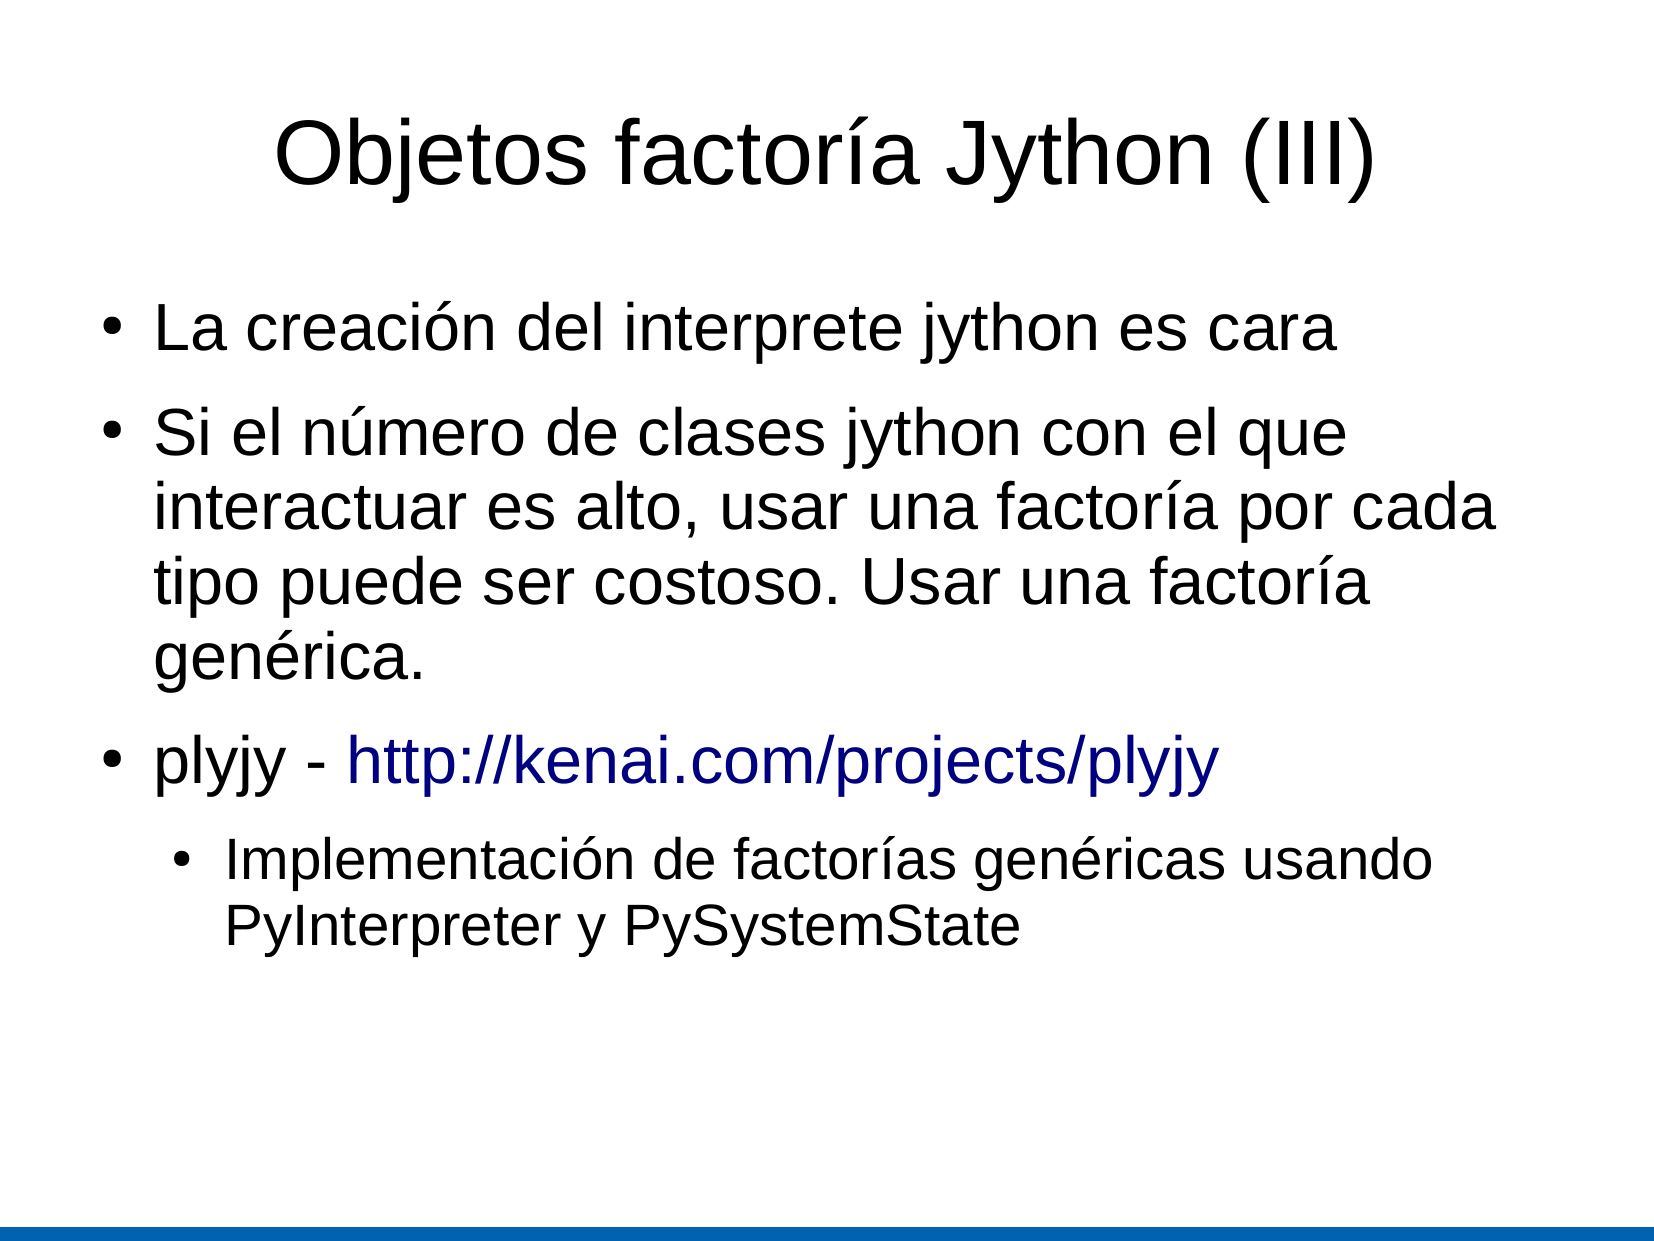

# Objetos factoría Jython (III)
La creación del interprete jython es cara
Si el número de clases jython con el que interactuar es alto, usar una factoría por cada tipo puede ser costoso. Usar una factoría genérica.
plyjy - http://kenai.com/projects/plyjy
Implementación de factorías genéricas usando PyInterpreter y PySystemState